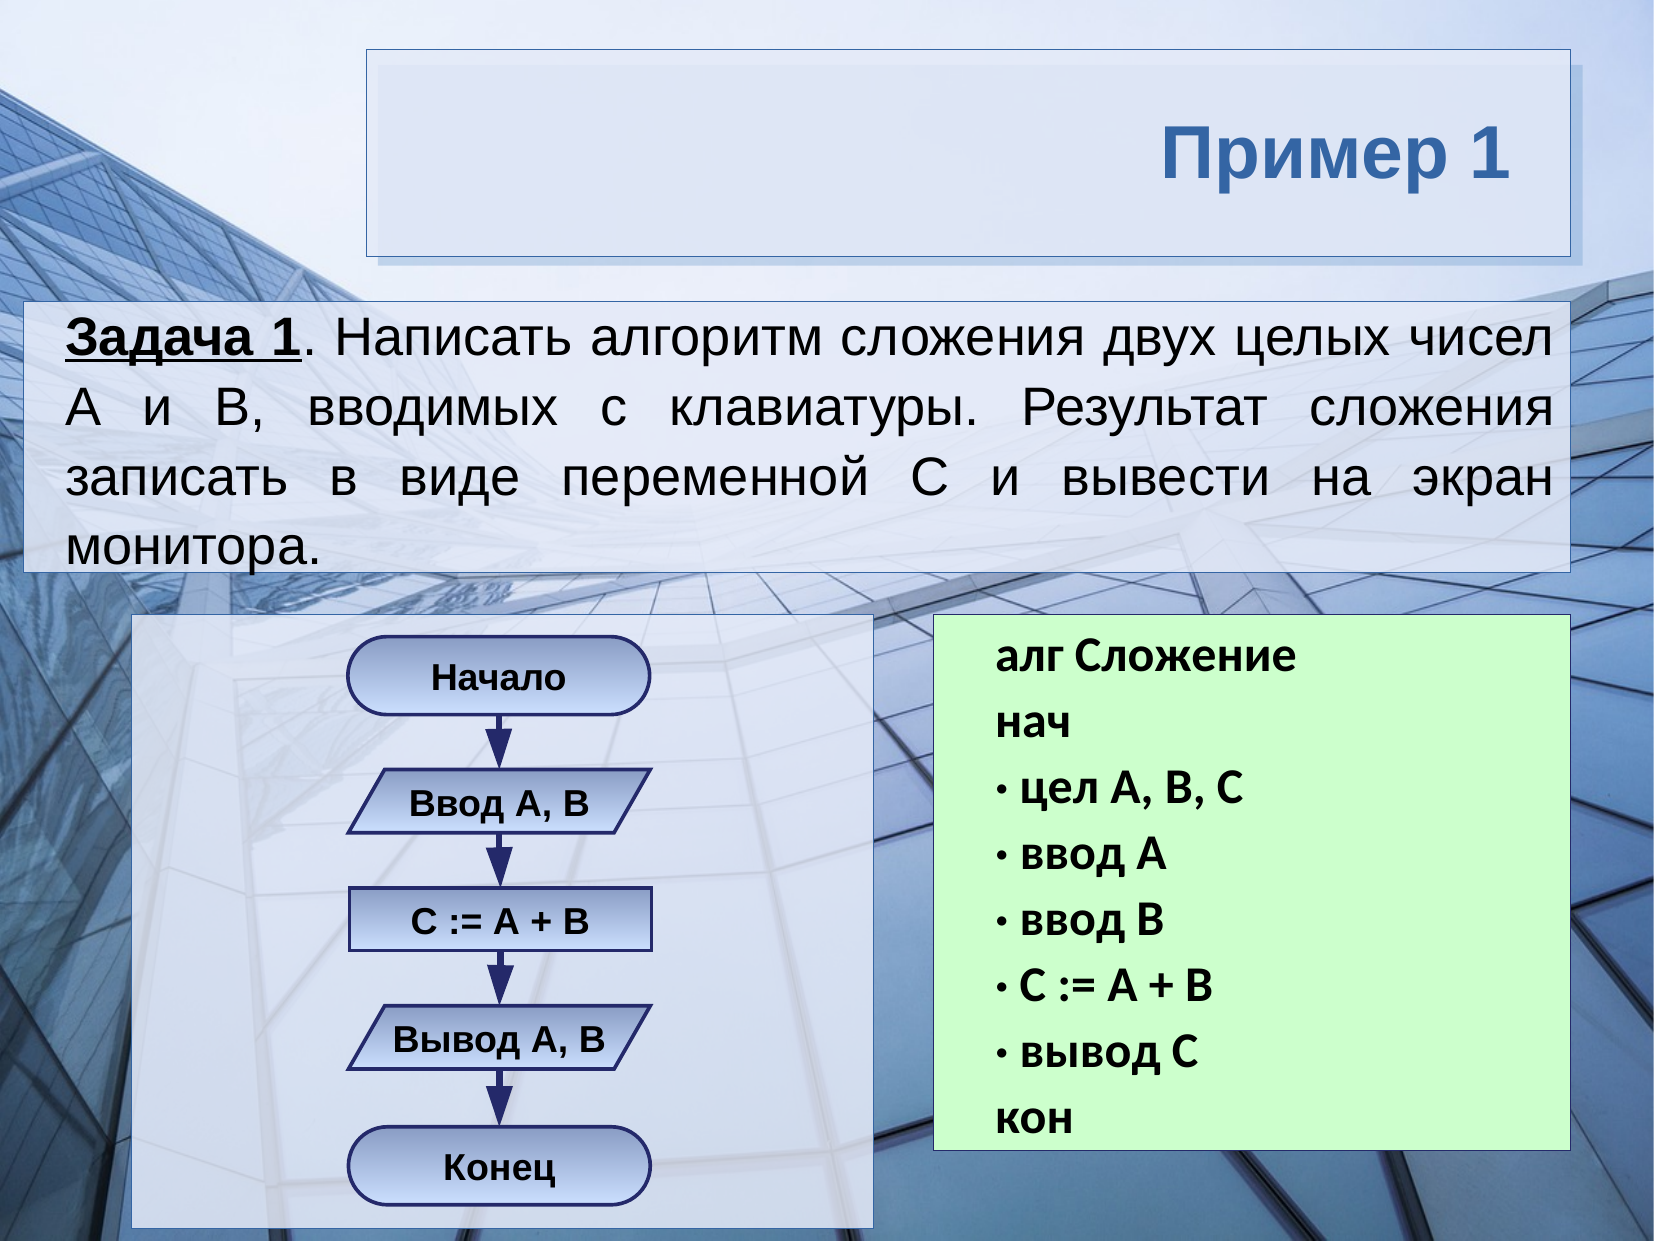

# Пример 1
Задача 1. Написать алгоритм сложения двух целых чисел А и В, вводимых с клавиатуры. Результат сложения записать в виде переменной С и вывести на экран монитора.
алг Сложение
нач
· цел А, В, С
· ввод А
· ввод В
· С := А + В
· вывод С
кон
Начало
Ввод А, В
С := А + В
Вывод А, В
Конец